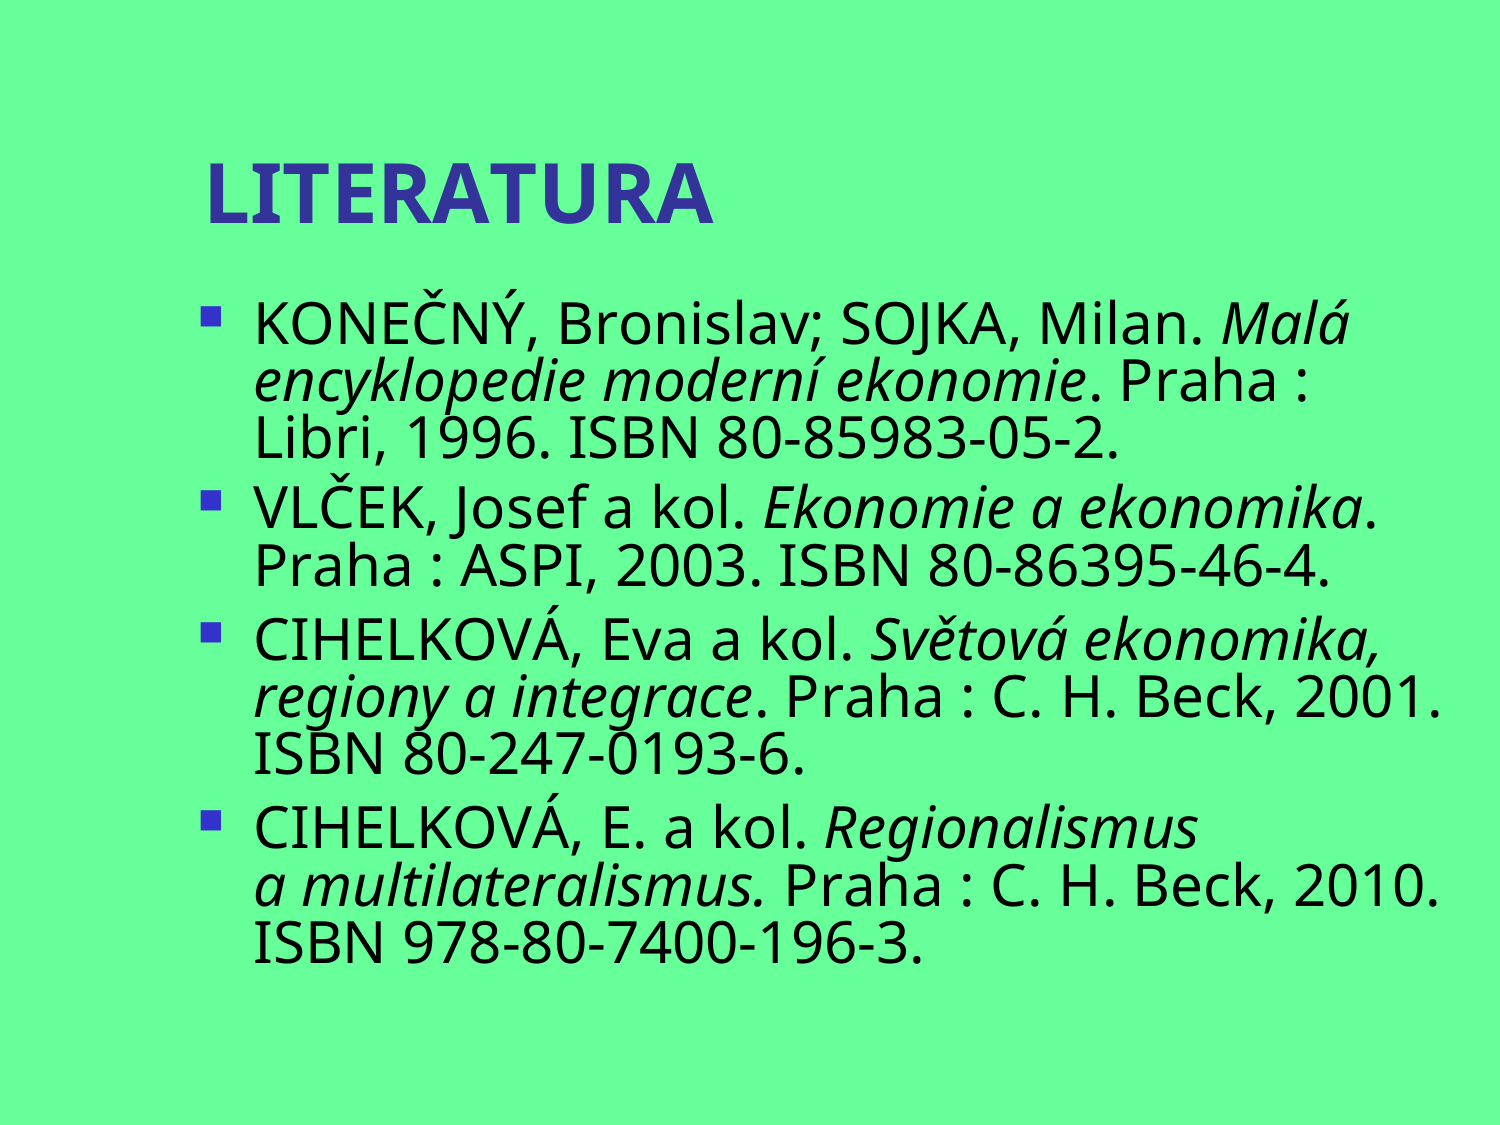

# LITERATURA
KONEČNÝ, Bronislav; SOJKA, Milan. Malá encyklopedie moderní ekonomie. Praha : Libri, 1996. ISBN 80-85983-05-2.
VLČEK, Josef a kol. Ekonomie a ekonomika. Praha : ASPI, 2003. ISBN 80-86395-46-4.
CIHELKOVÁ, Eva a kol. Světová ekonomika, regiony a integrace. Praha : C. H. Beck, 2001. ISBN 80-247-0193-6.
CIHELKOVÁ, E. a kol. Regionalismus
a multilateralismus. Praha : C. H. Beck, 2010. ISBN 978-80-7400-196-3.